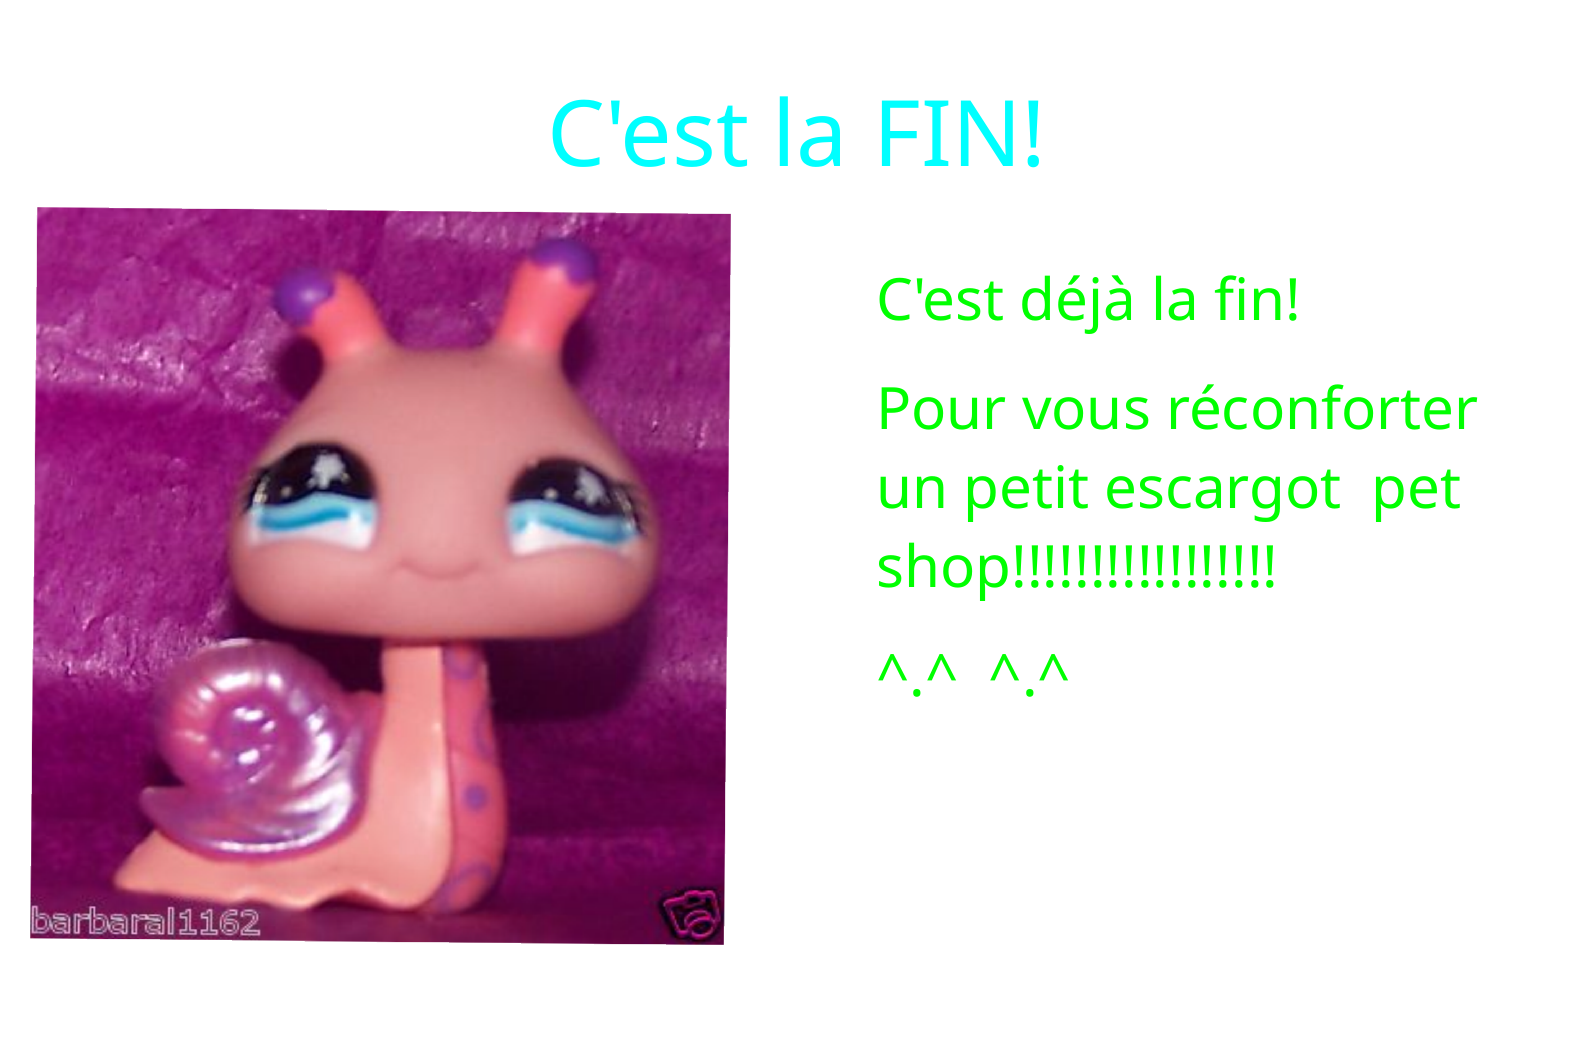

# C'est la FIN!
C'est déjà la fin!
Pour vous réconforter un petit escargot pet shop!!!!!!!!!!!!!!!!!
^.^ ^.^